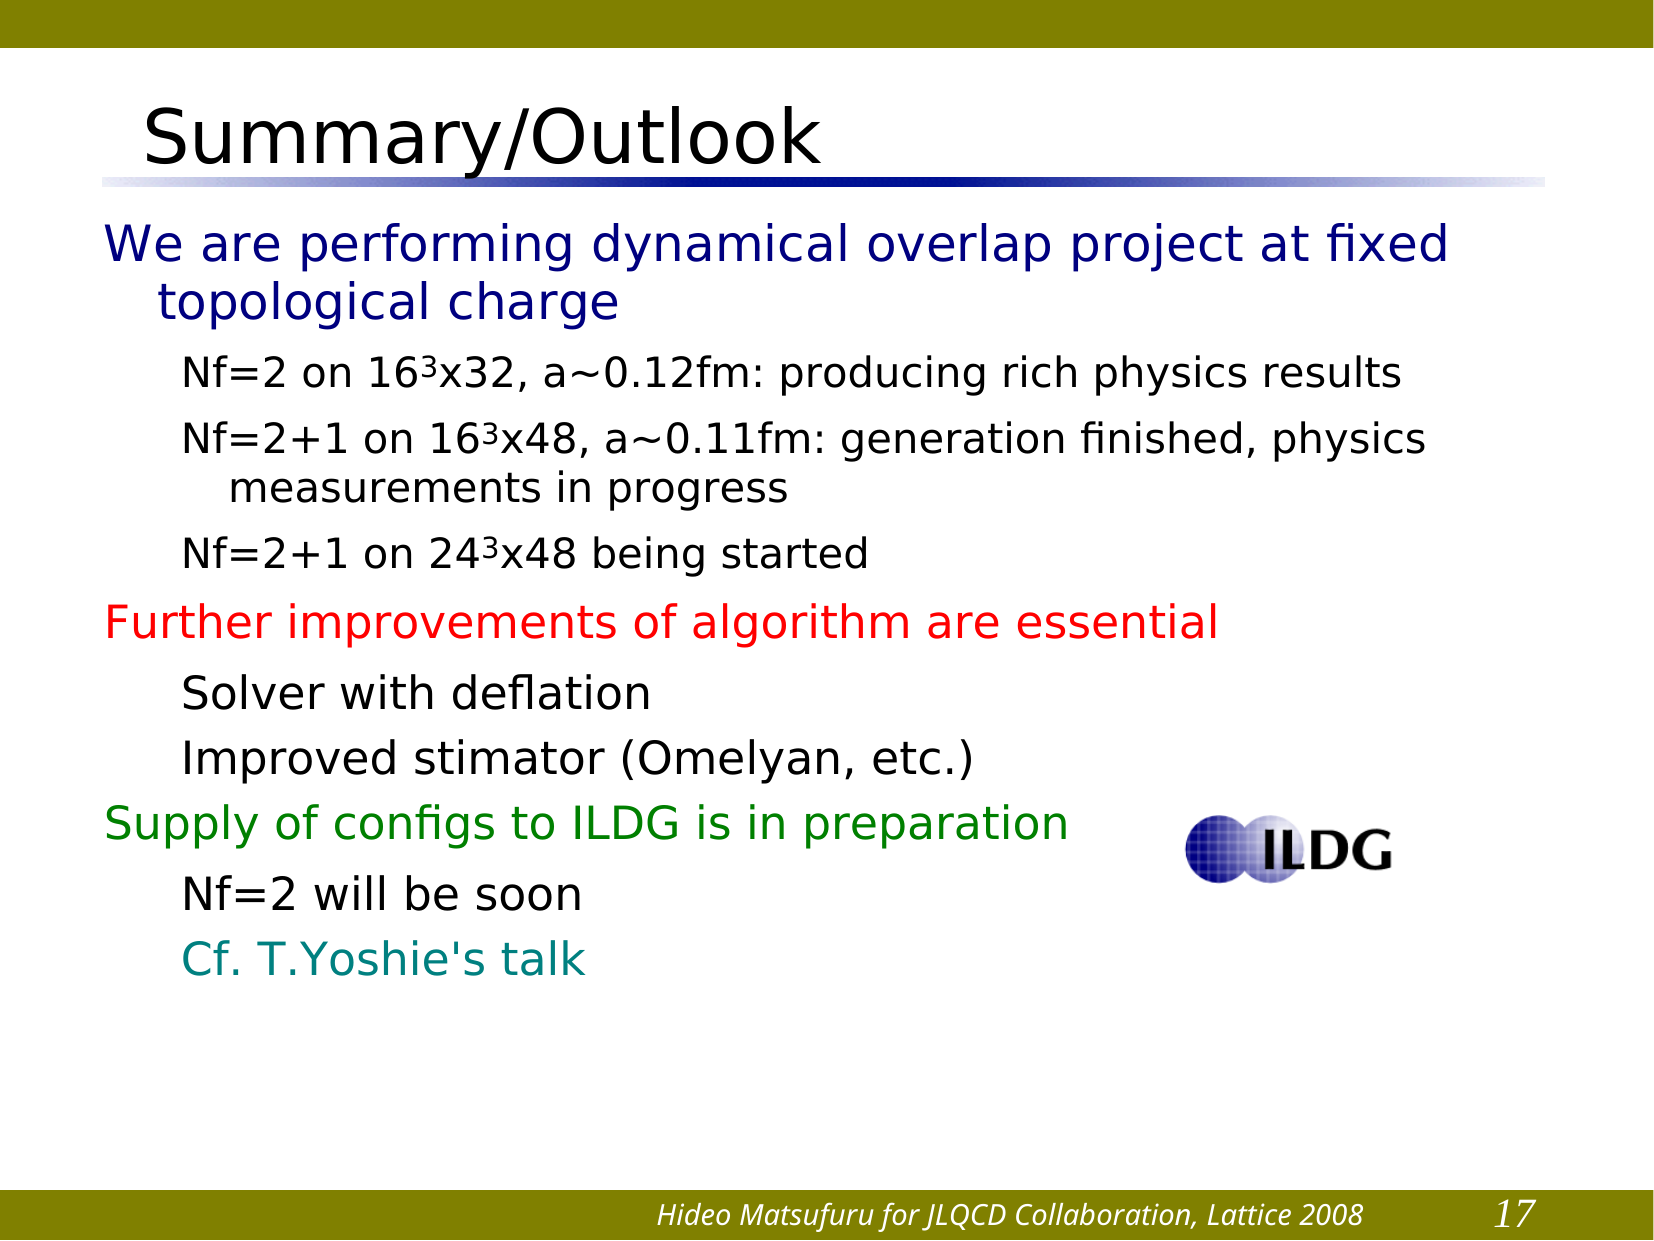

# Summary/Outlook
We are performing dynamical overlap project at fixed topological charge
Nf=2 on 163x32, a~0.12fm: producing rich physics results
Nf=2+1 on 163x48, a~0.11fm: generation finished, physics measurements in progress
Nf=2+1 on 243x48 being started
Further improvements of algorithm are essential
Solver with deflation
Improved stimator (Omelyan, etc.)
Supply of configs to ILDG is in preparation
Nf=2 will be soon
Cf. T.Yoshie's talk